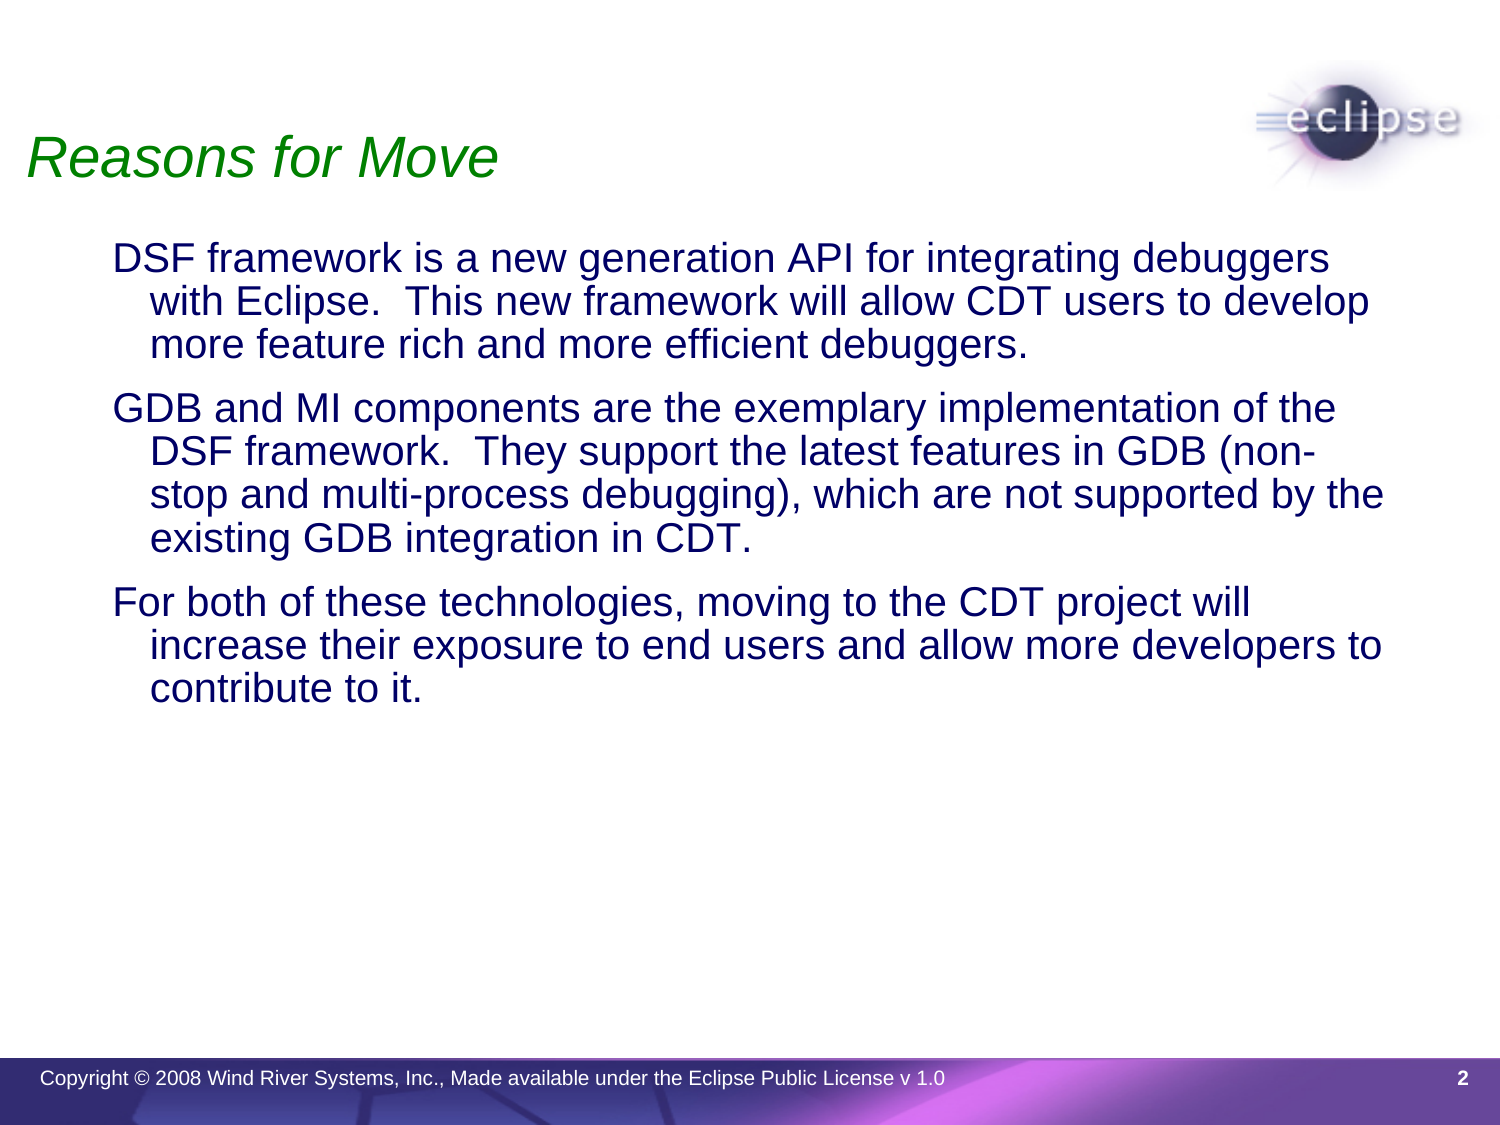

# Reasons for Move
DSF framework is a new generation API for integrating debuggers with Eclipse. This new framework will allow CDT users to develop more feature rich and more efficient debuggers.
GDB and MI components are the exemplary implementation of the DSF framework. They support the latest features in GDB (non-stop and multi-process debugging), which are not supported by the existing GDB integration in CDT.
For both of these technologies, moving to the CDT project will increase their exposure to end users and allow more developers to contribute to it.
2